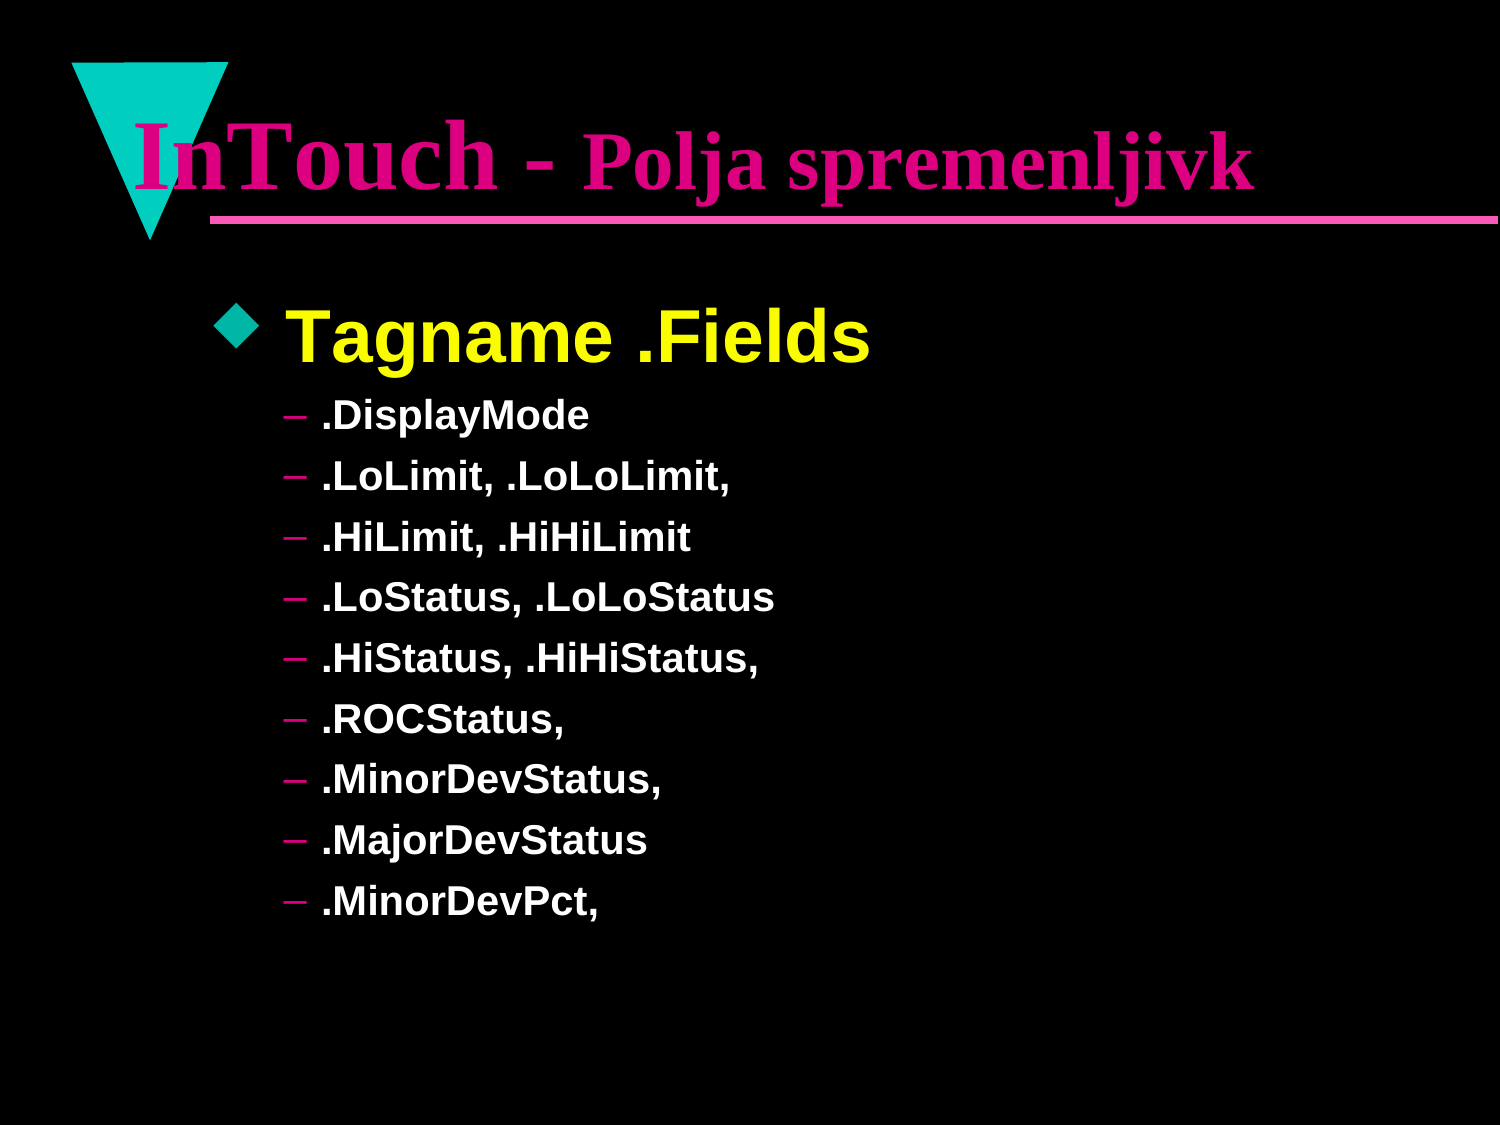

# InTouch - Polja spremenljivk
 Tagname .Fields
.DisplayMode
.LoLimit, .LoLoLimit,
.HiLimit, .HiHiLimit
.LoStatus, .LoLoStatus
.HiStatus, .HiHiStatus,
.ROCStatus,
.MinorDevStatus,
.MajorDevStatus
.MinorDevPct,
Slovar spremenljivk
33